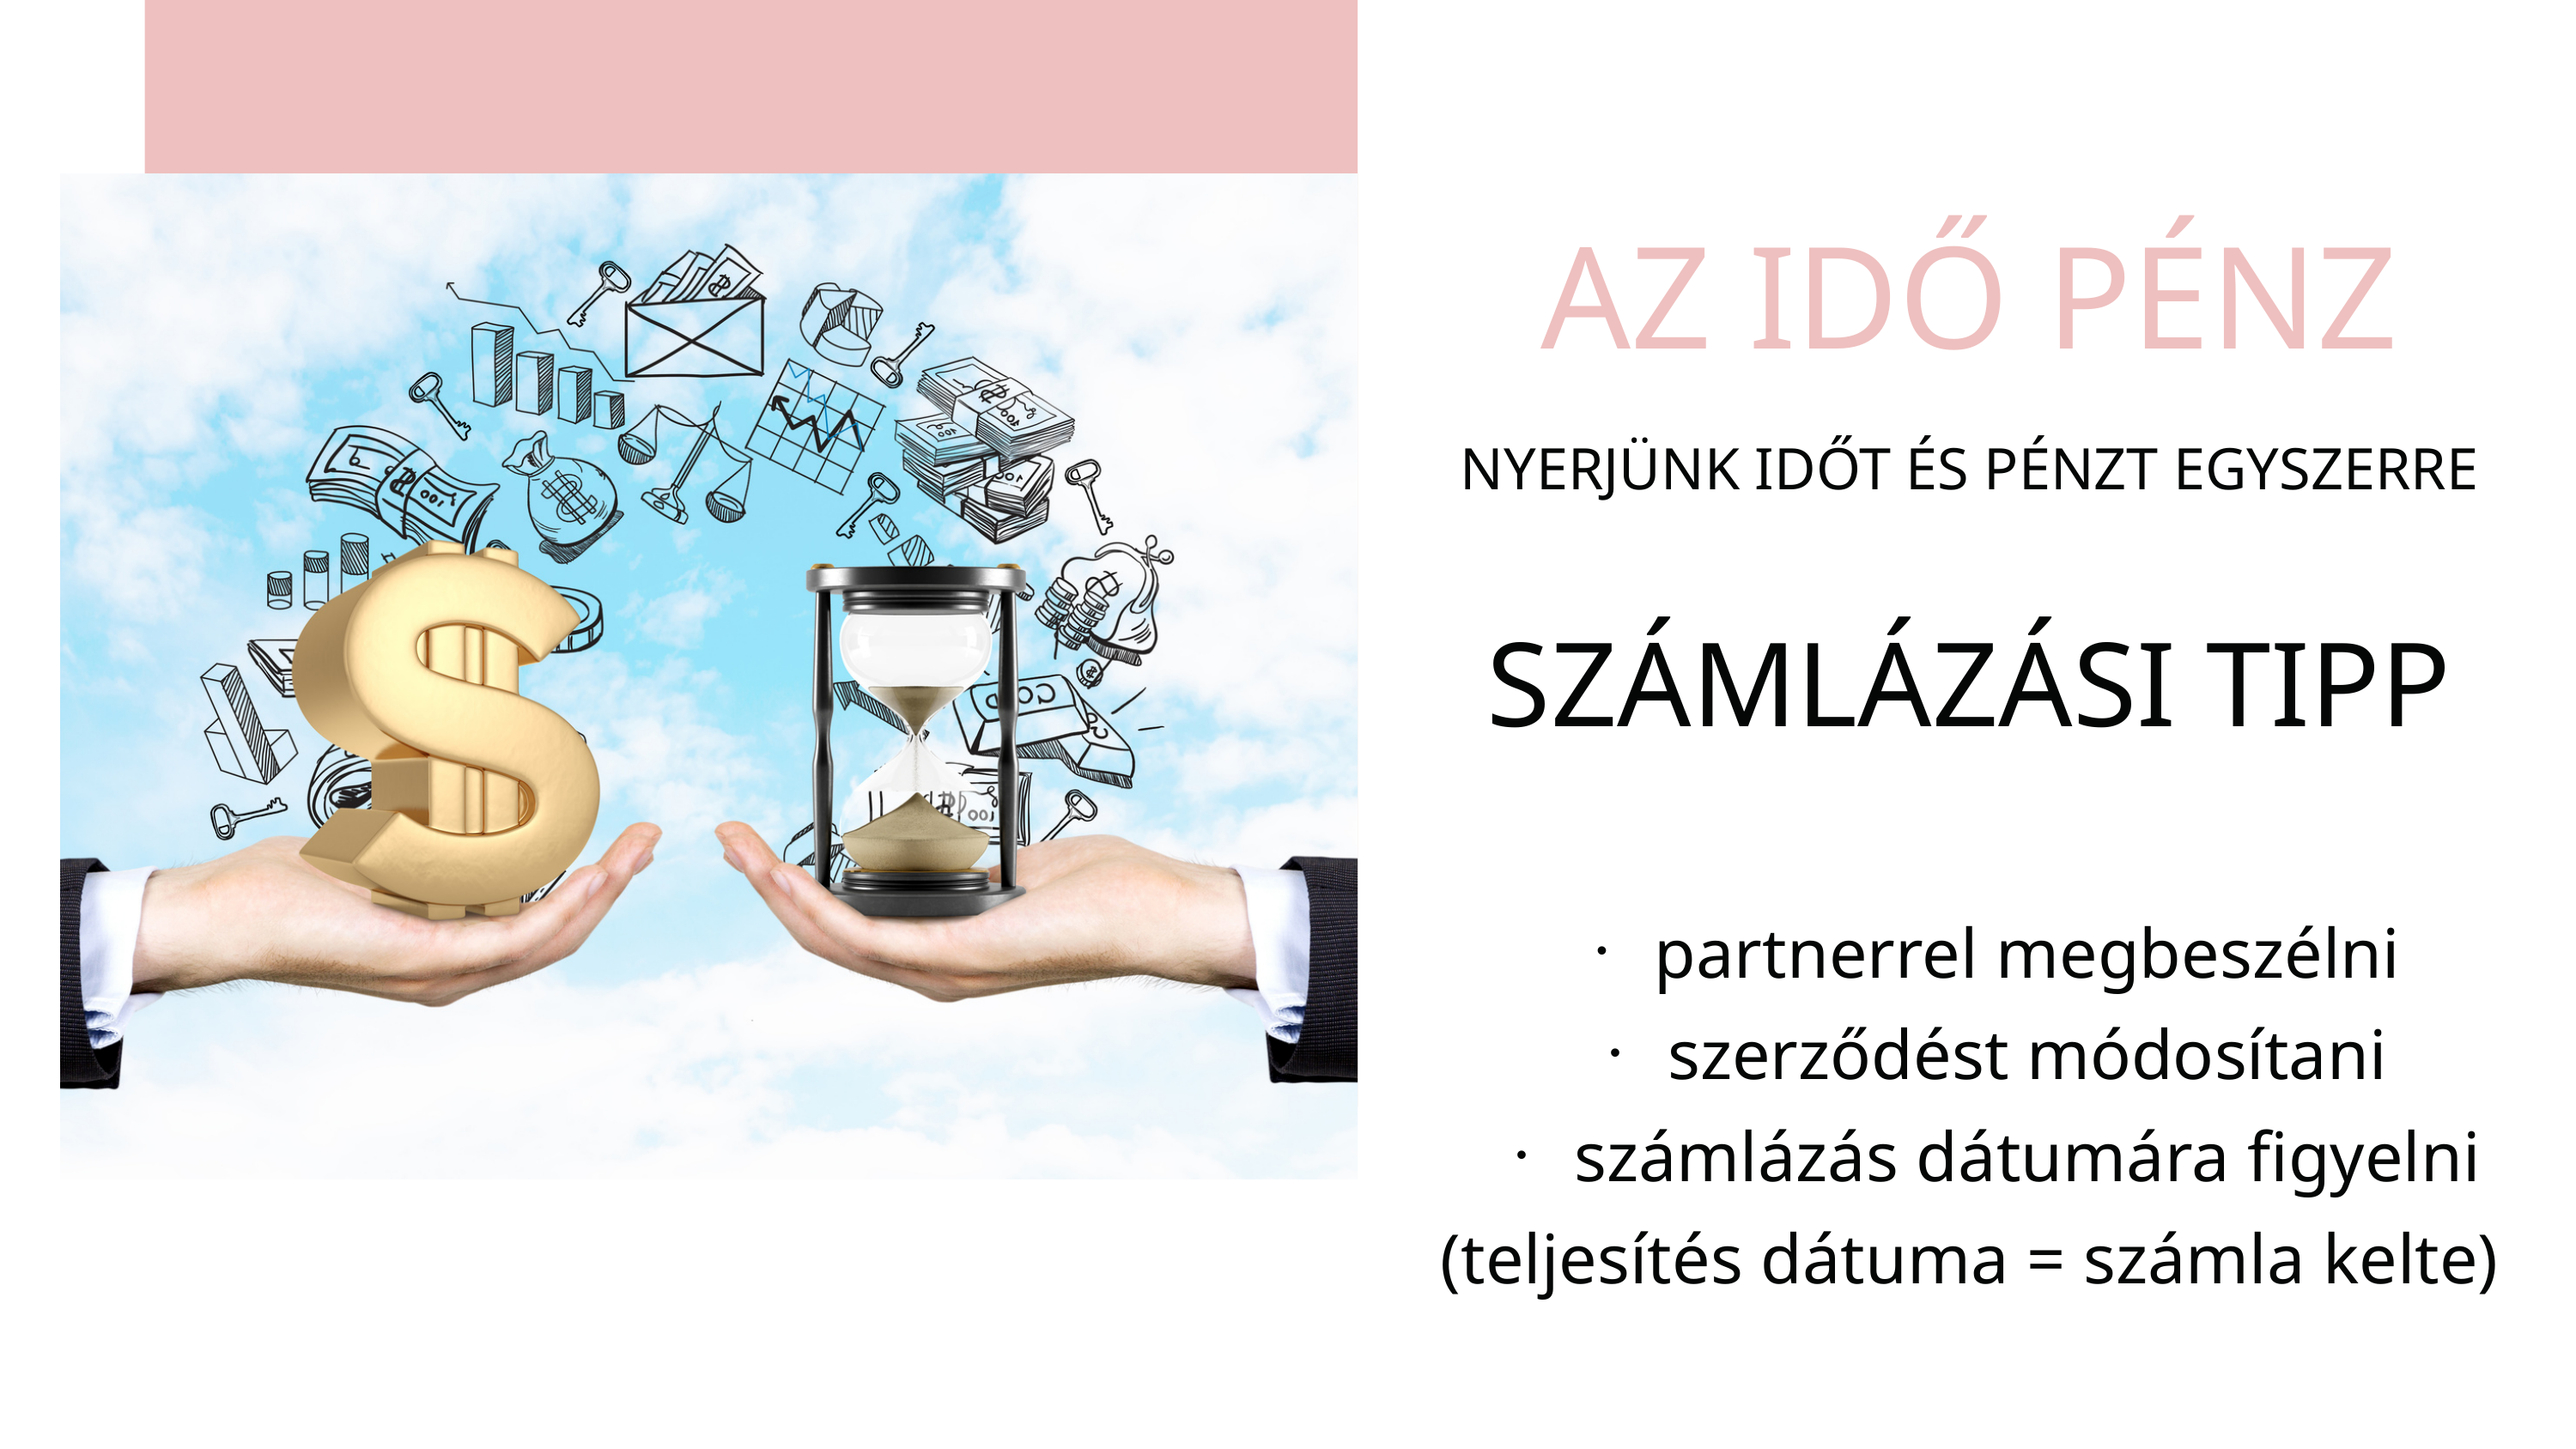

AZ IDŐ PÉNZ
NYERJÜNK IDŐT ÉS PÉNZT EGYSZERRE
SZÁMLÁZÁSI TIPP
partnerrel megbeszélni
szerződést módosítani
számlázás dátumára figyelni
(teljesítés dátuma = számla kelte)